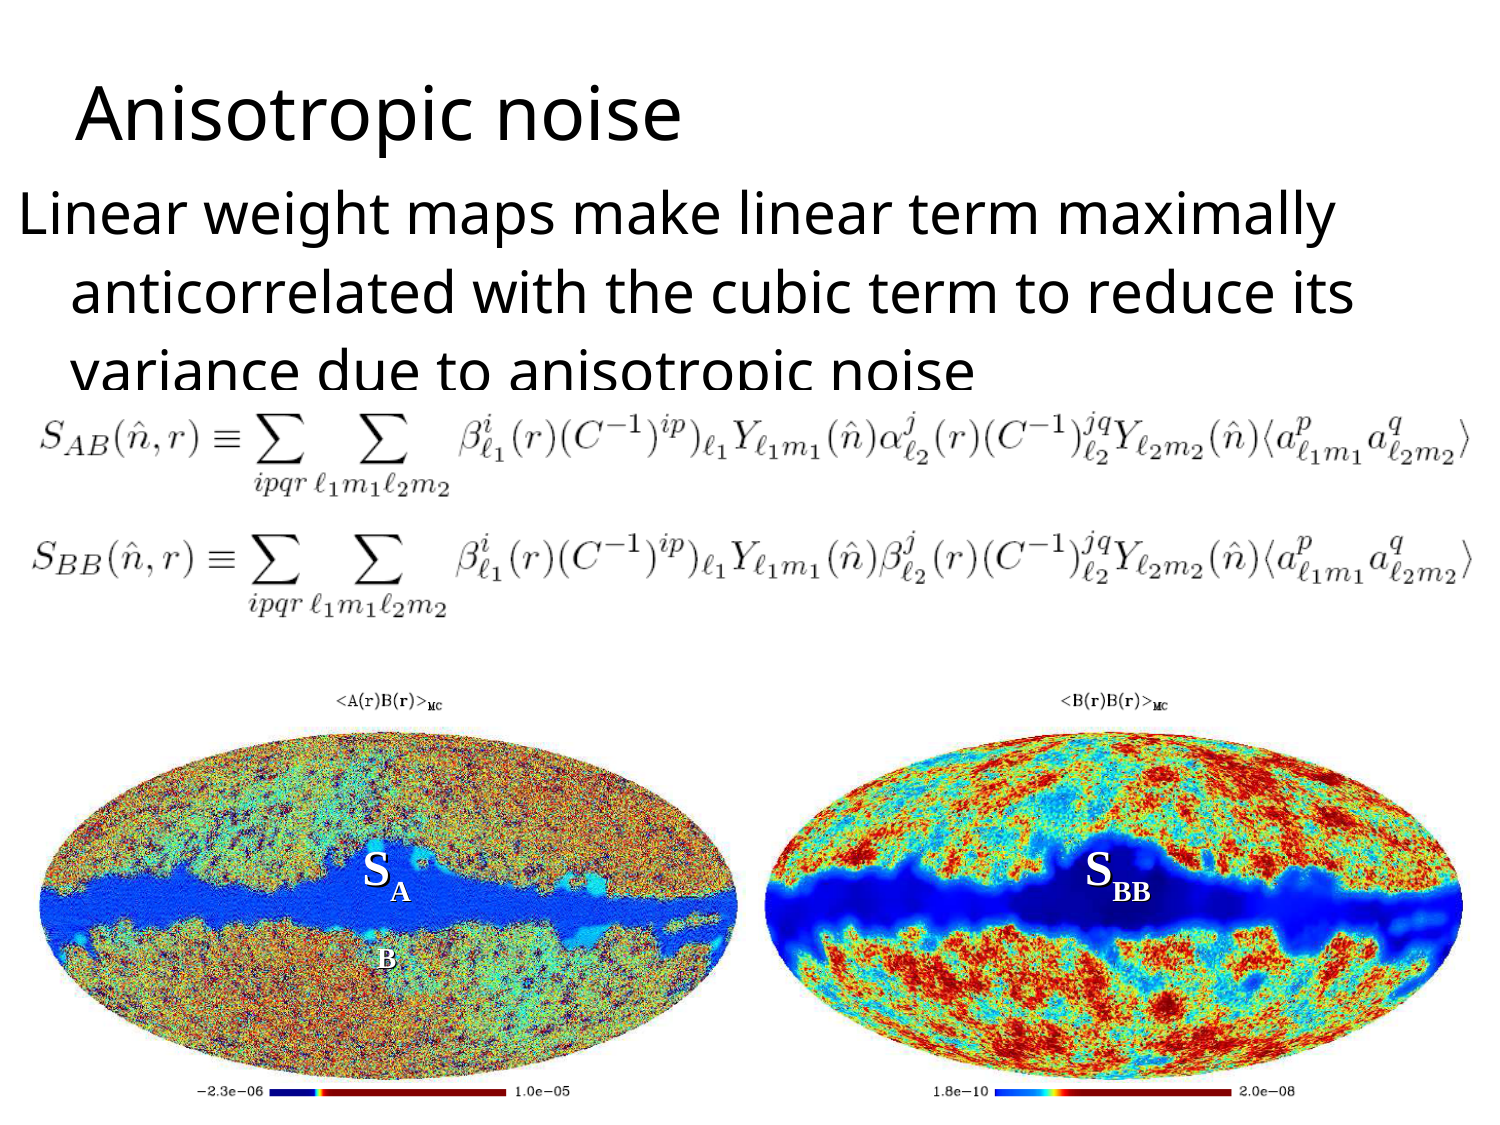

# Anisotropic noise
Linear weight maps make linear term maximally anticorrelated with the cubic term to reduce its variance due to anisotropic noise
SAB
SBB
August 2, 2008